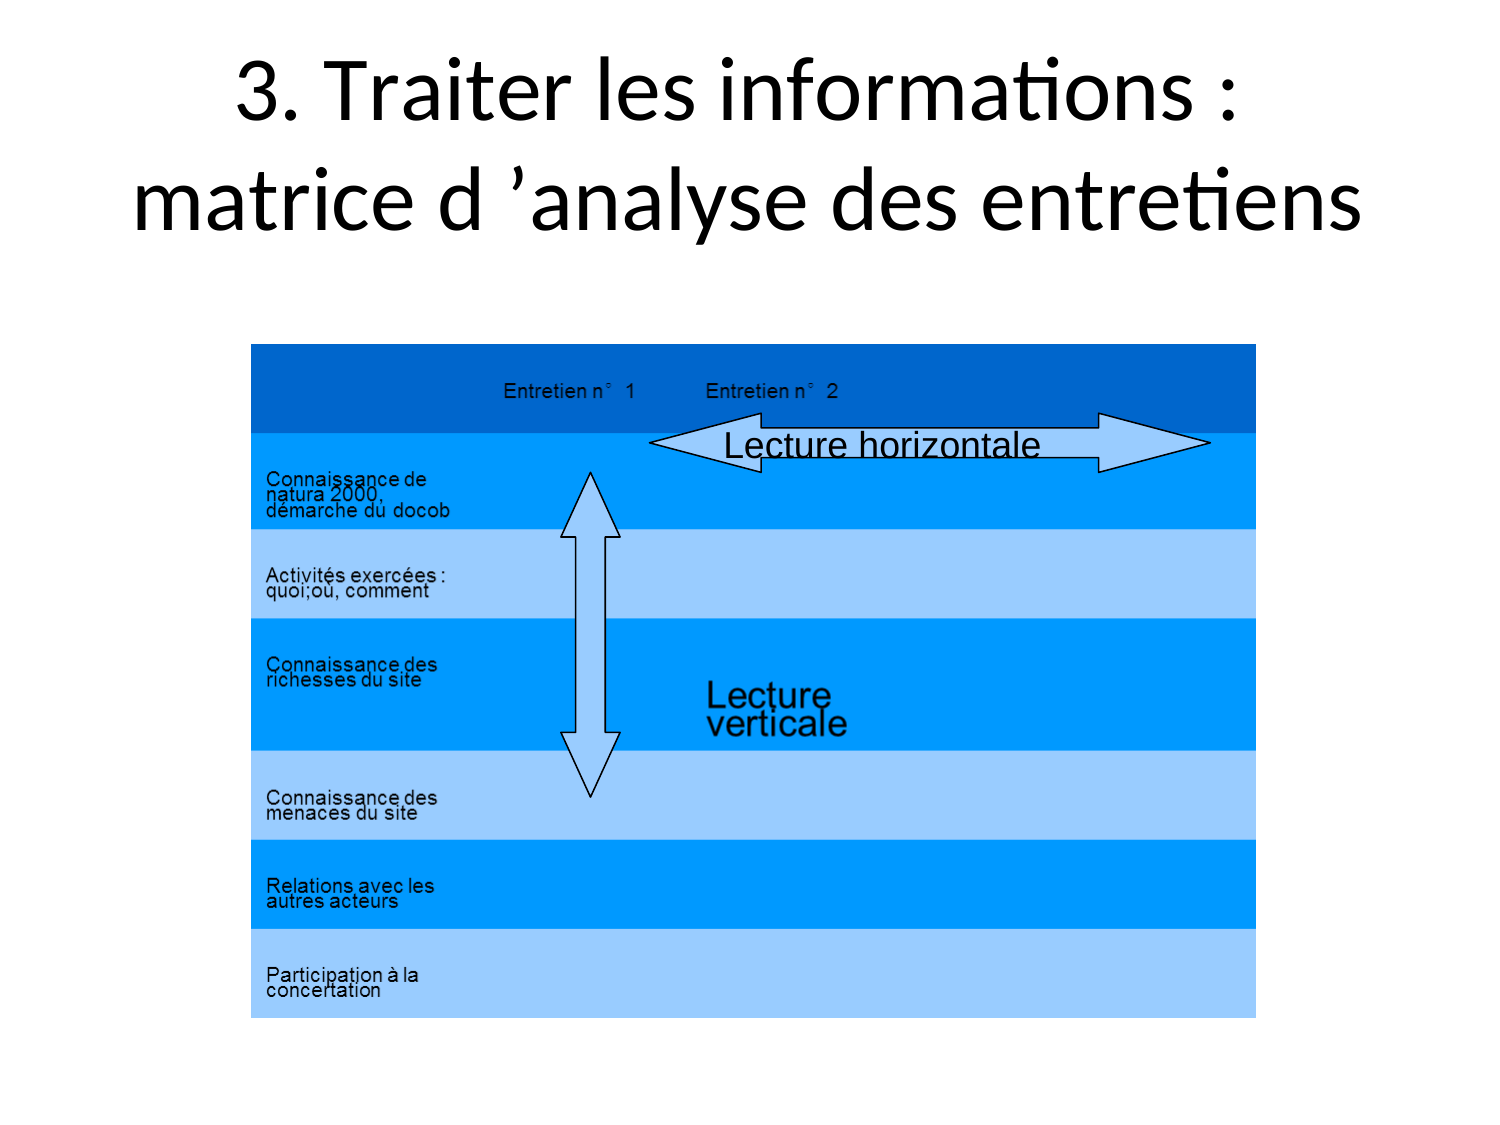

# 3. Traiter les informations : matrice d ’analyse des entretiens
Lecture horizontale